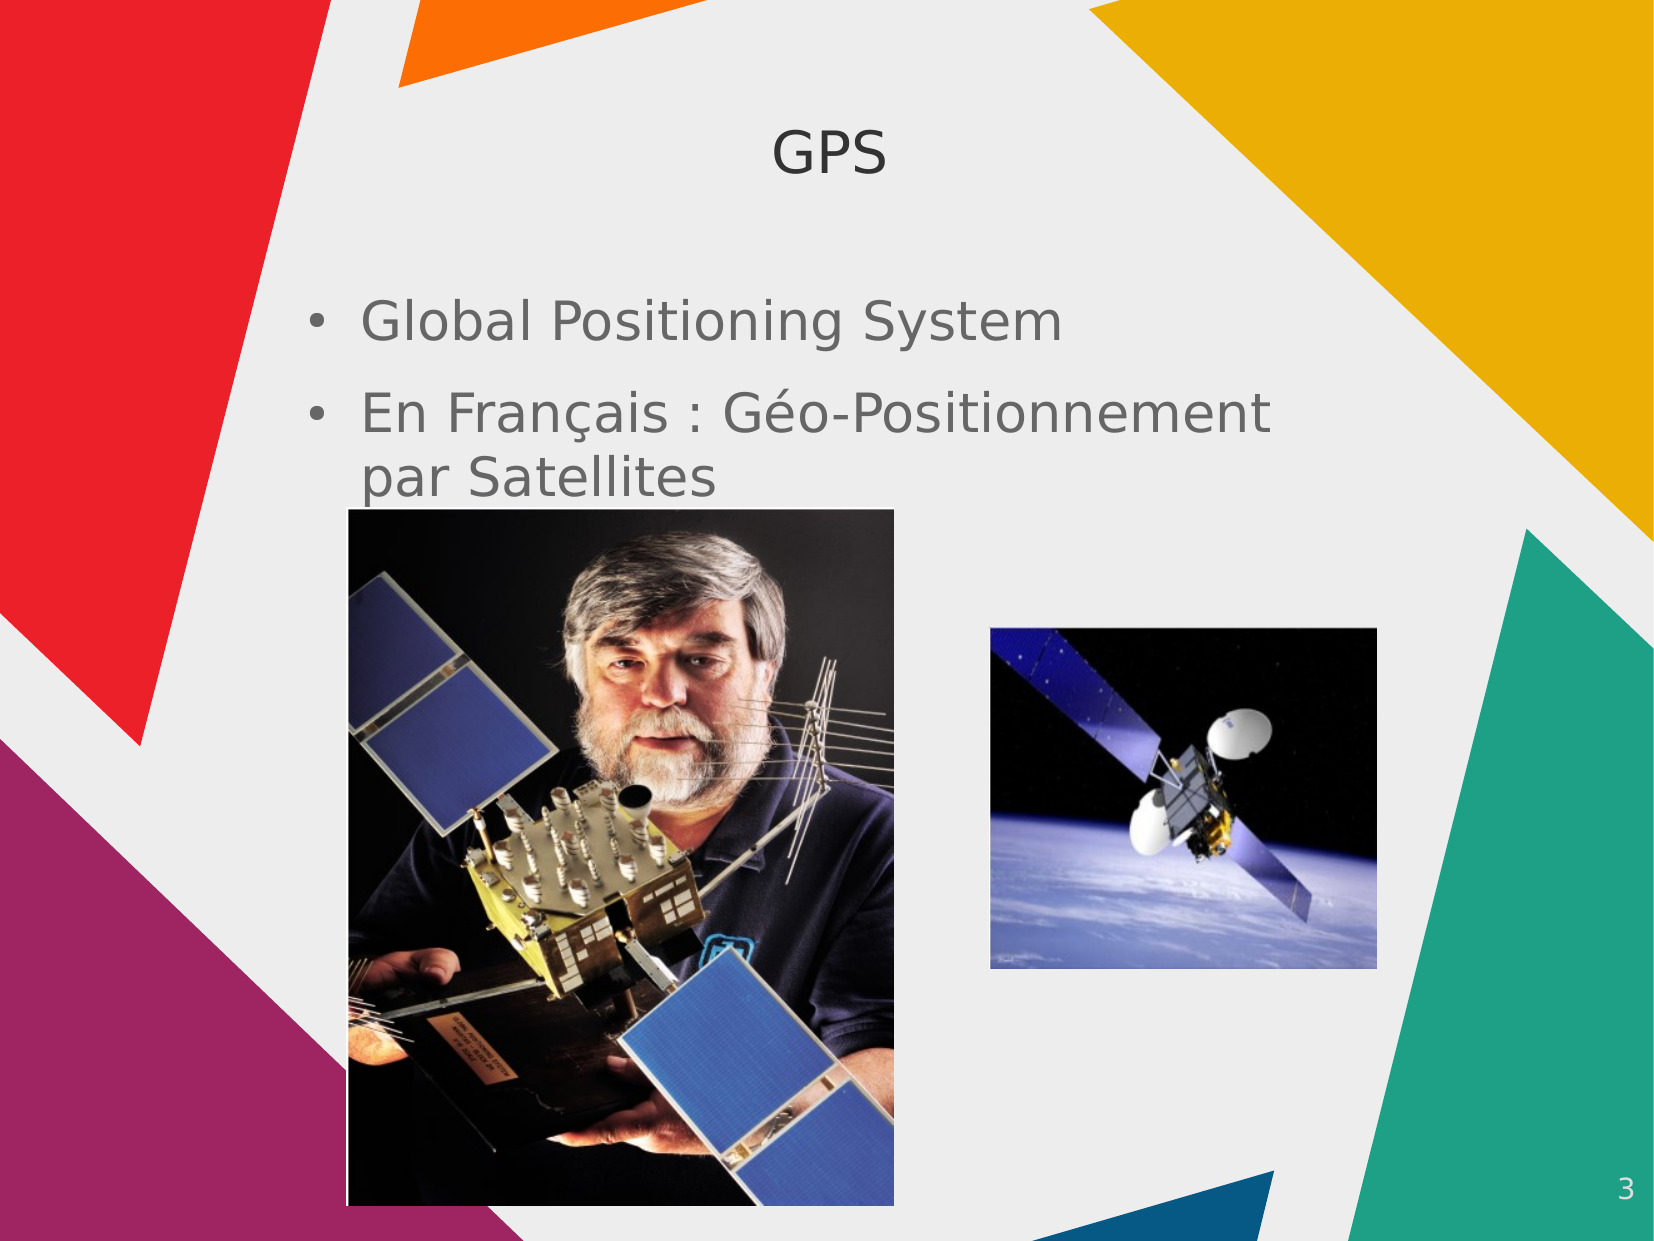

# GPS
Global Positioning System
En Français : Géo-Positionnement par Satellites
3